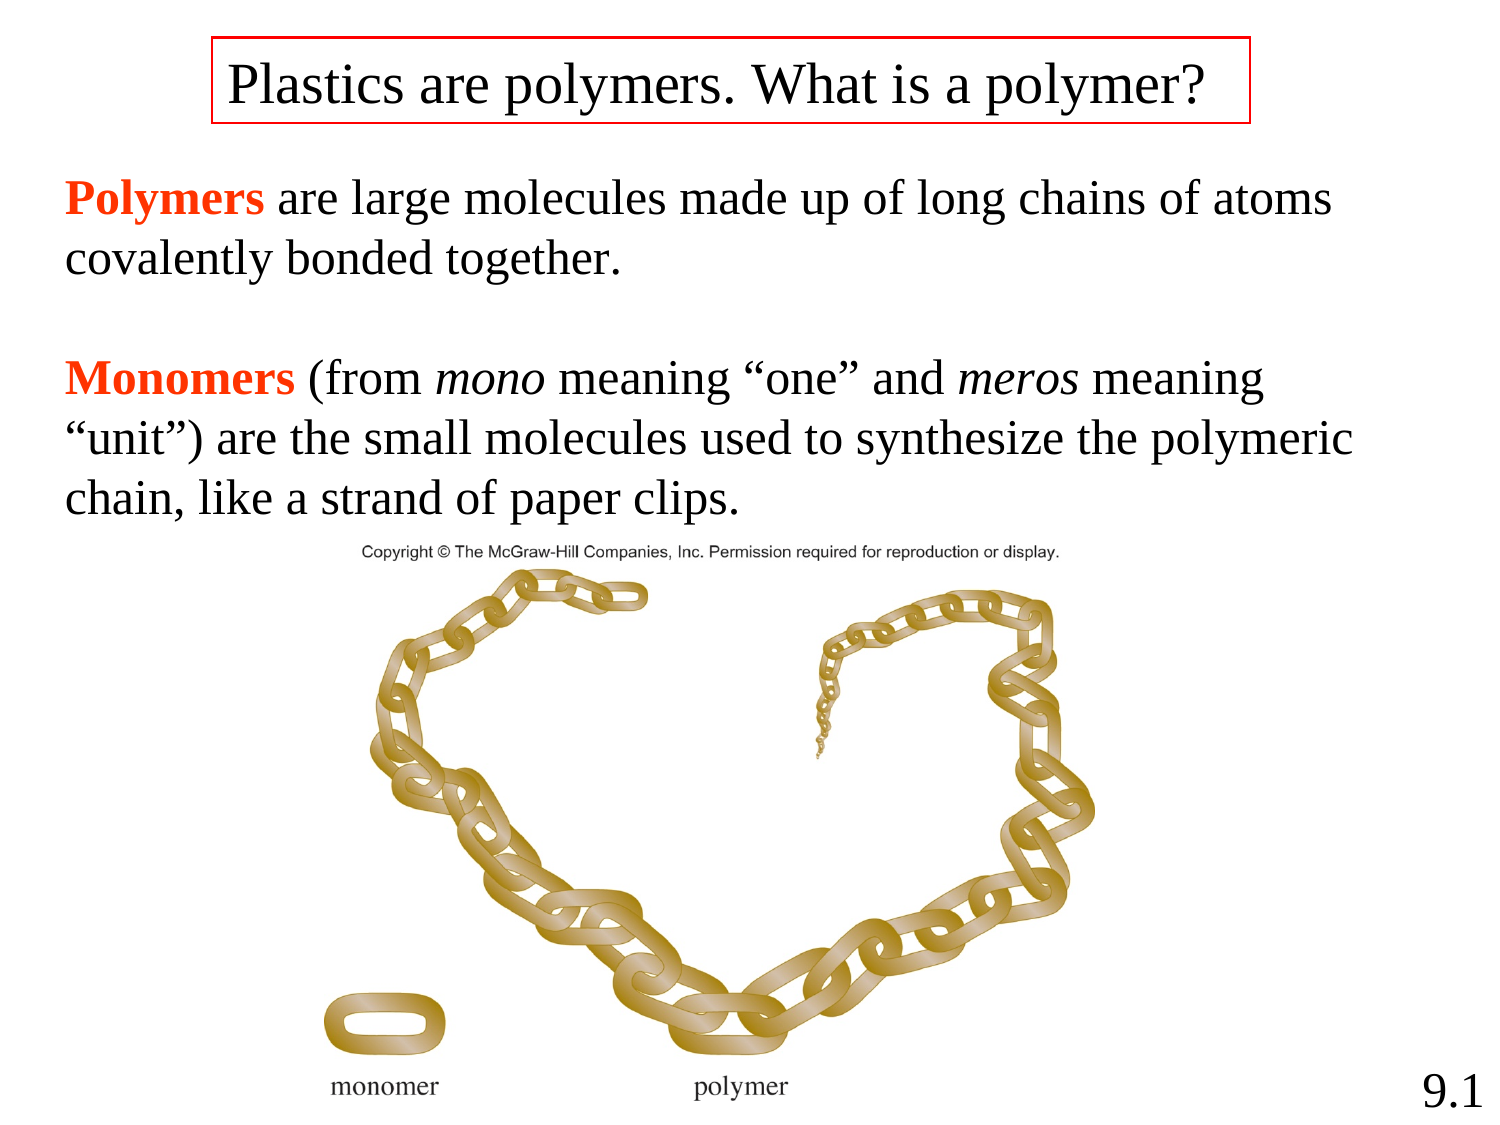

Plastics are polymers. What is a polymer?
Polymers are large molecules made up of long chains of atoms covalently bonded together.
Monomers (from mono meaning “one” and meros meaning “unit”) are the small molecules used to synthesize the polymeric chain, like a strand of paper clips.
9.1